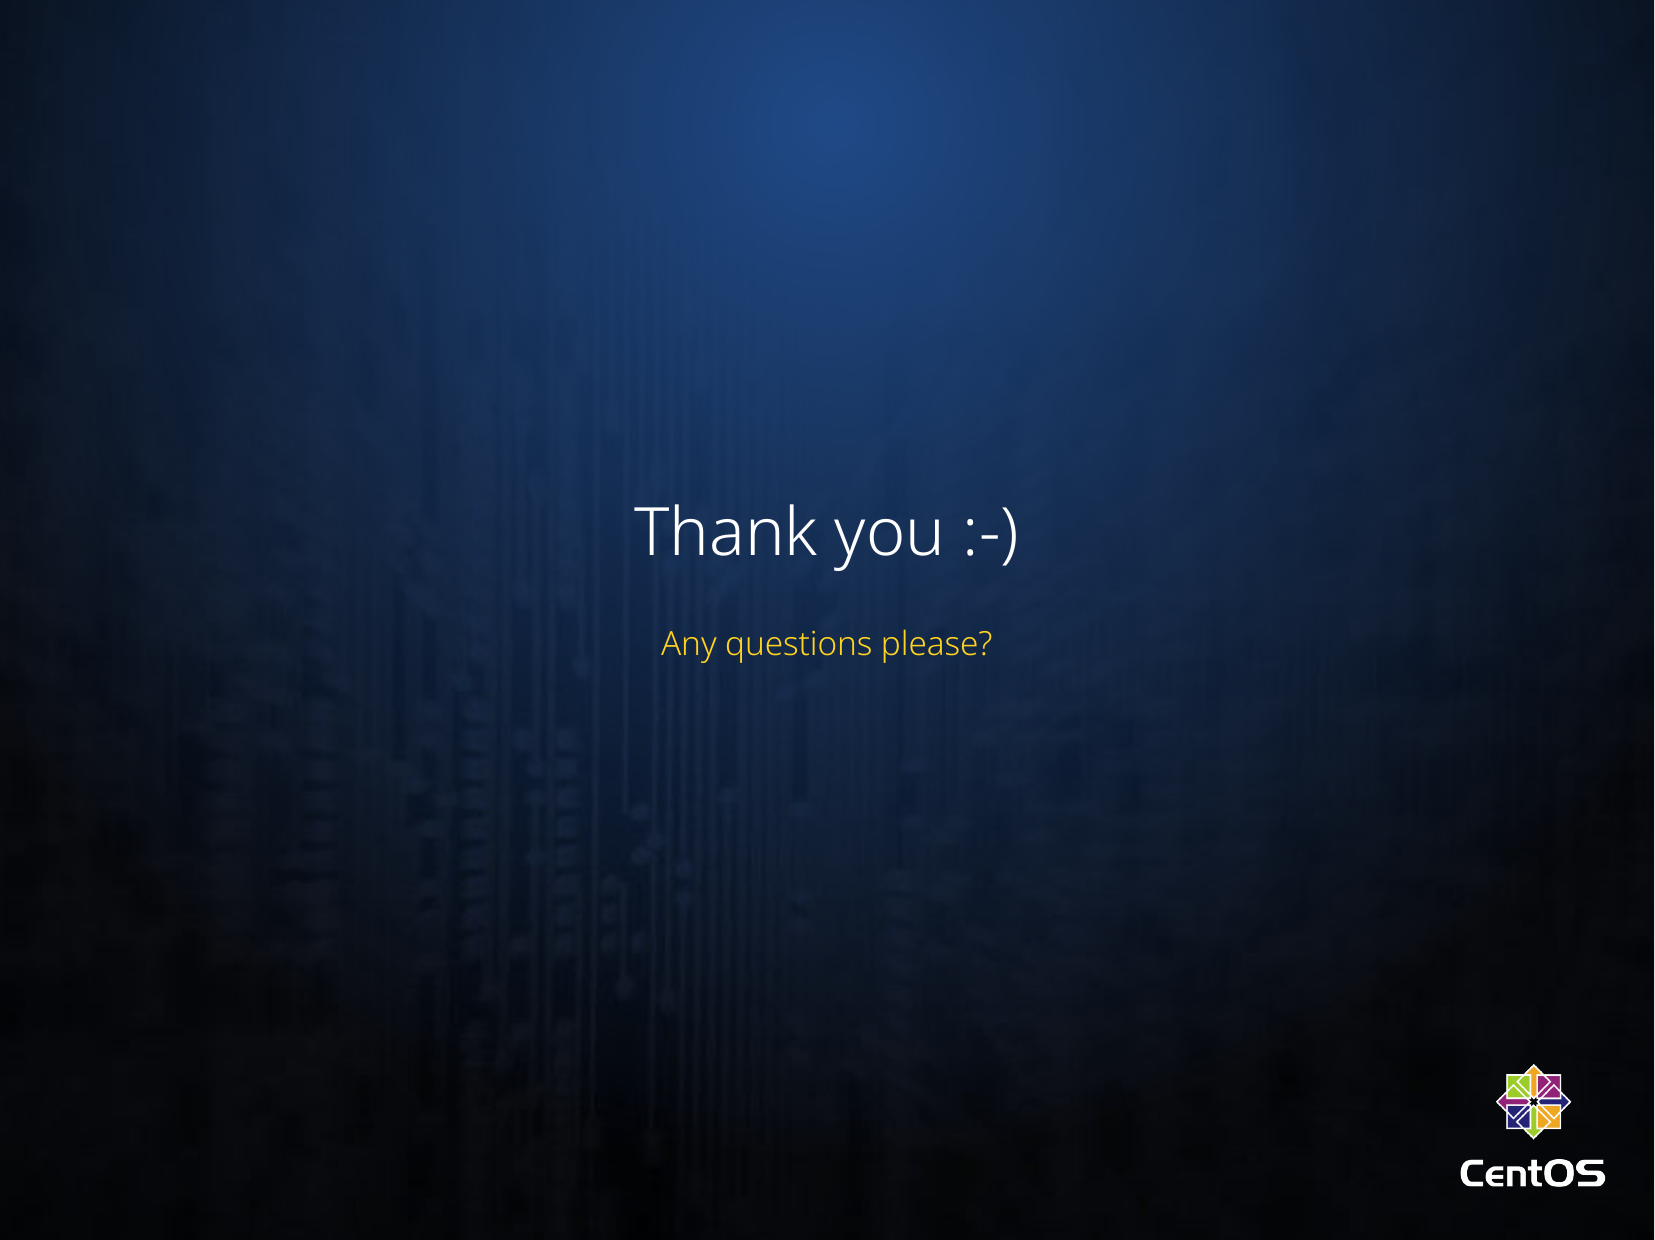

# Thank you :-)
Any questions please?